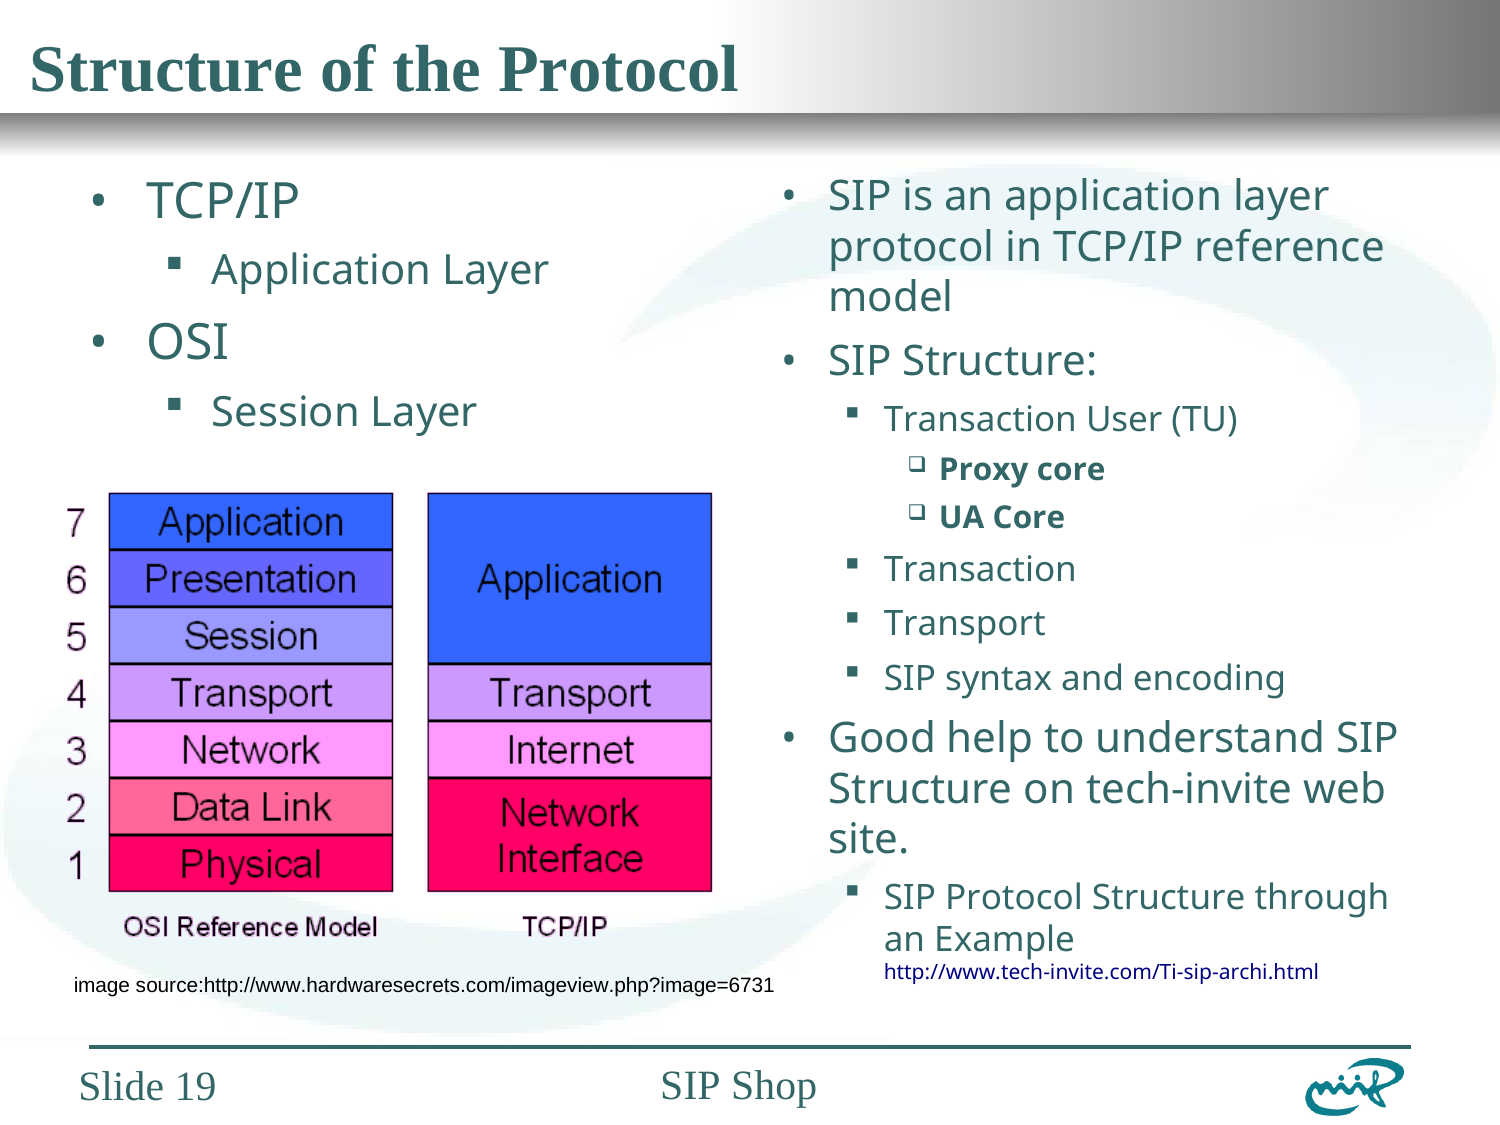

# Structure of the Protocol
TCP/IP
Application Layer
OSI
Session Layer
SIP is an application layer protocol in TCP/IP reference model
SIP Structure:
Transaction User (TU)
Proxy core
UA Core
Transaction
Transport
SIP syntax and encoding
Good help to understand SIP Structure on tech-invite web site.
SIP Protocol Structure through an Example http://www.tech-invite.com/Ti-sip-archi.html
image source:http://www.hardwaresecrets.com/imageview.php?image=6731
19